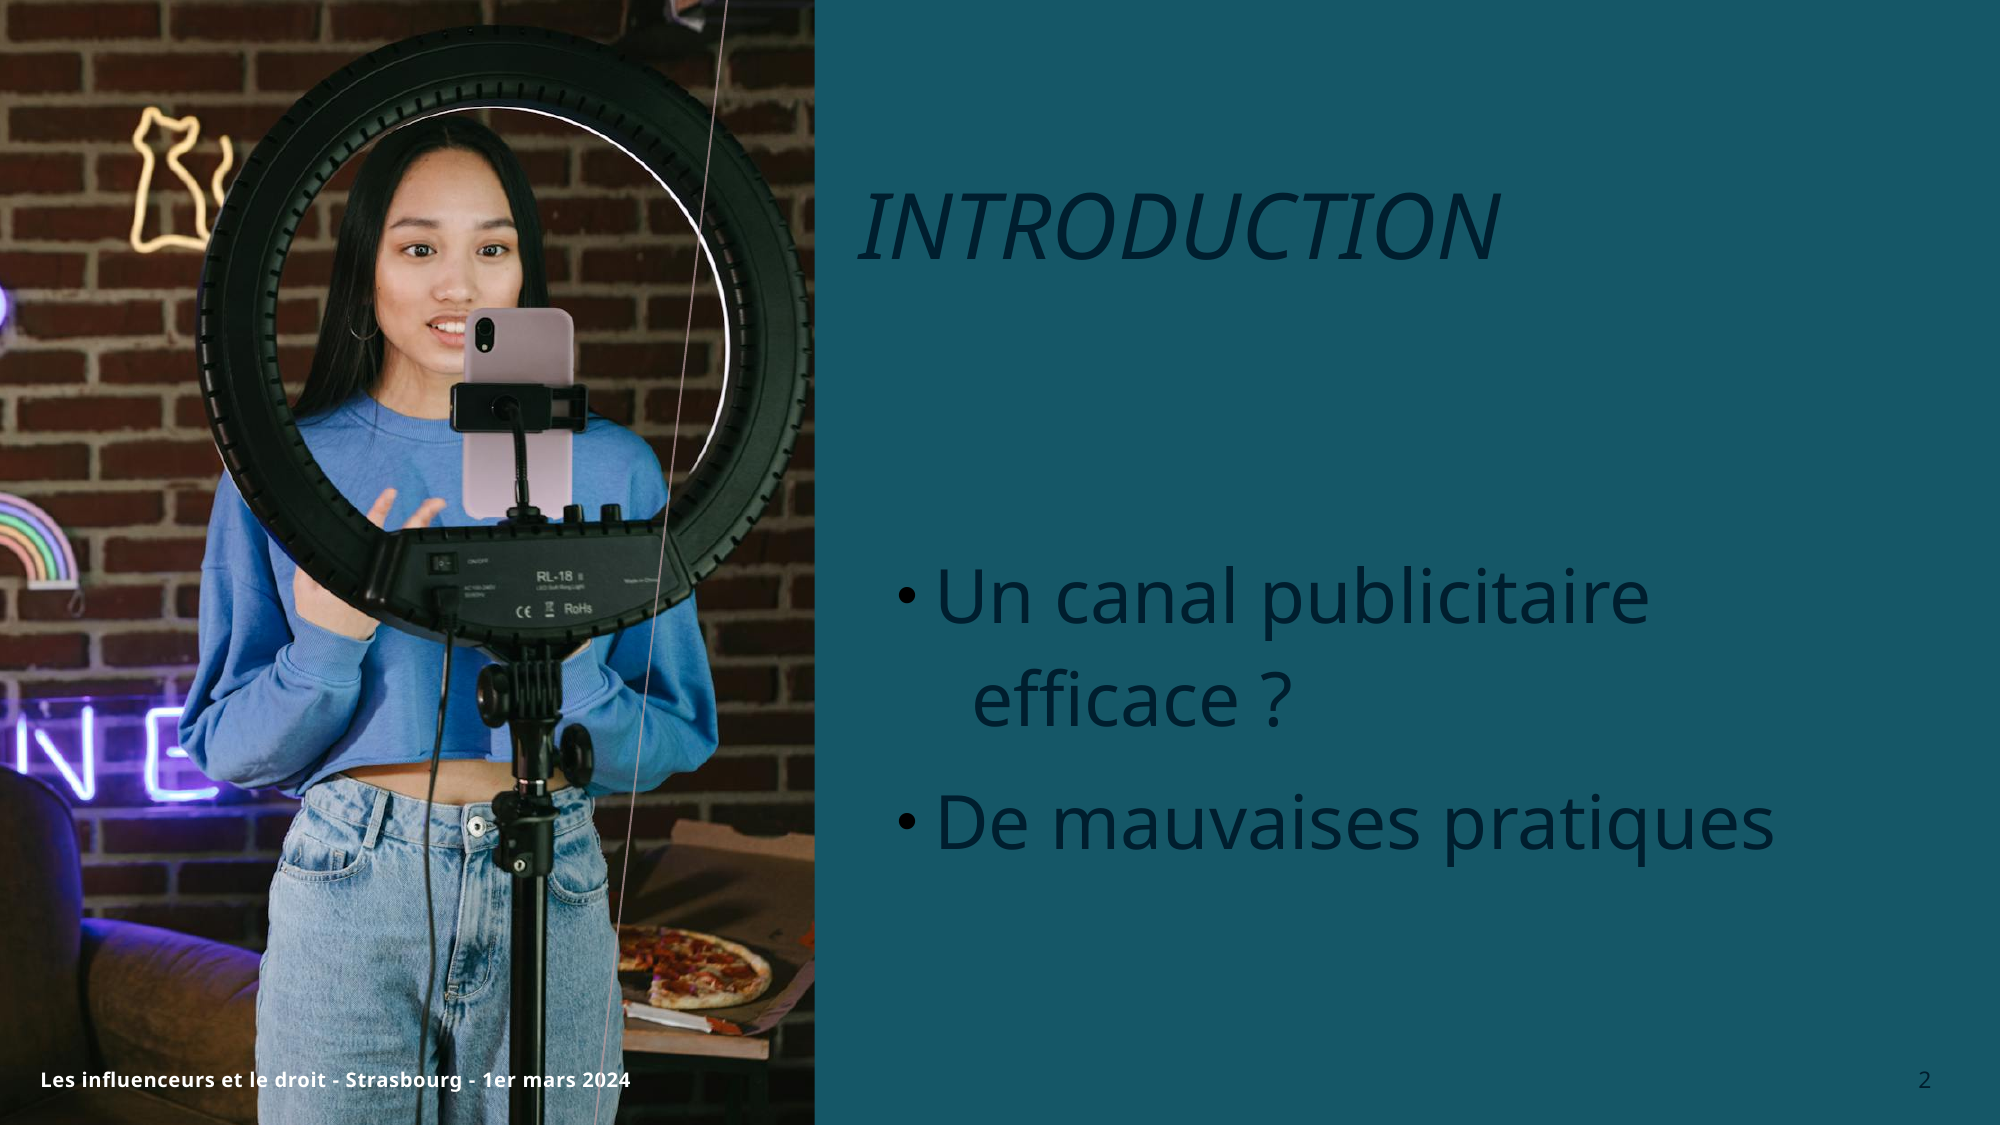

# Introduction
Un canal publicitaire efficace ?
De mauvaises pratiques
Les influenceurs et le droit - Strasbourg - 1er mars 2024
2